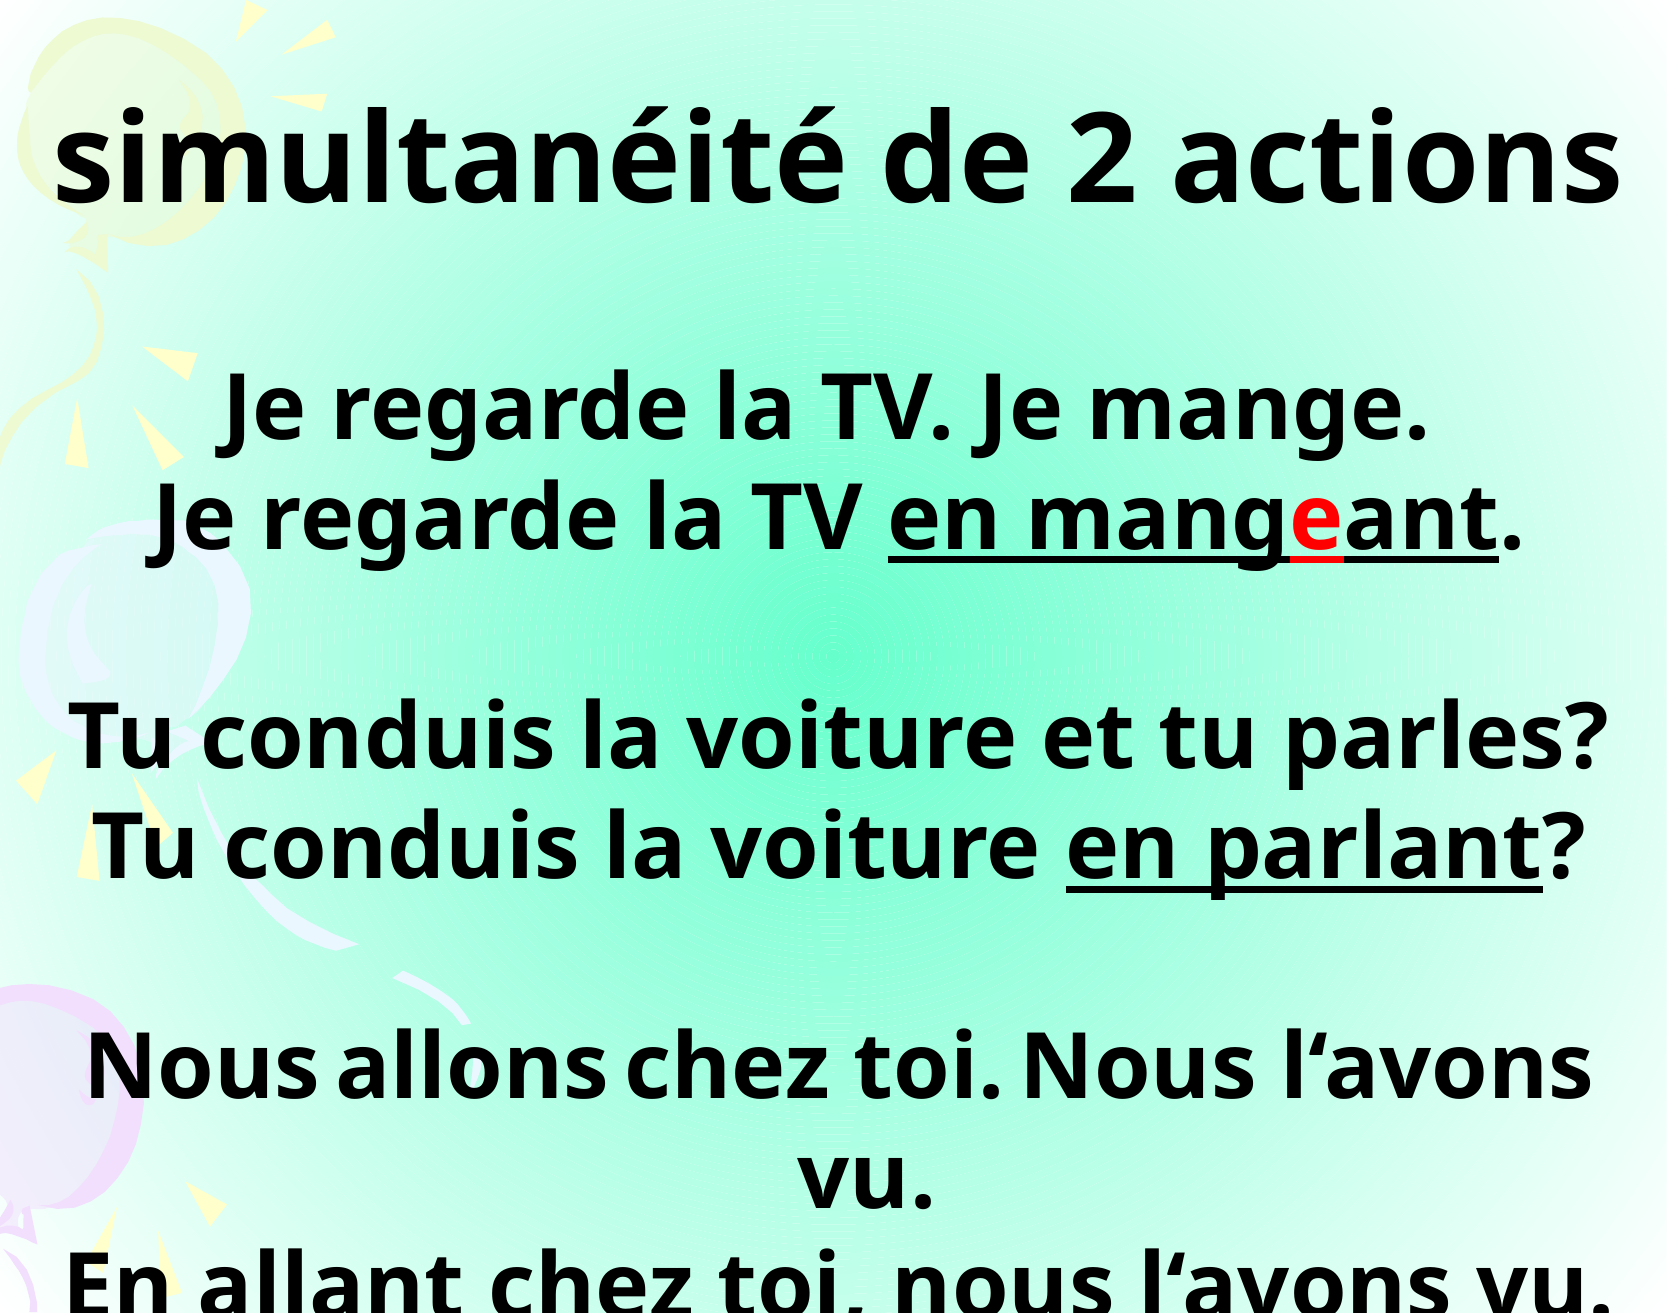

simultanéité de 2 actions
Je regarde la TV. Je mange.
Je regarde la TV en mangeant.
Tu conduis la voiture et tu parles?
Tu conduis la voiture en parlant?
Nous allons chez toi. Nous l‘avons vu.
En allant chez toi, nous l‘avons vu.